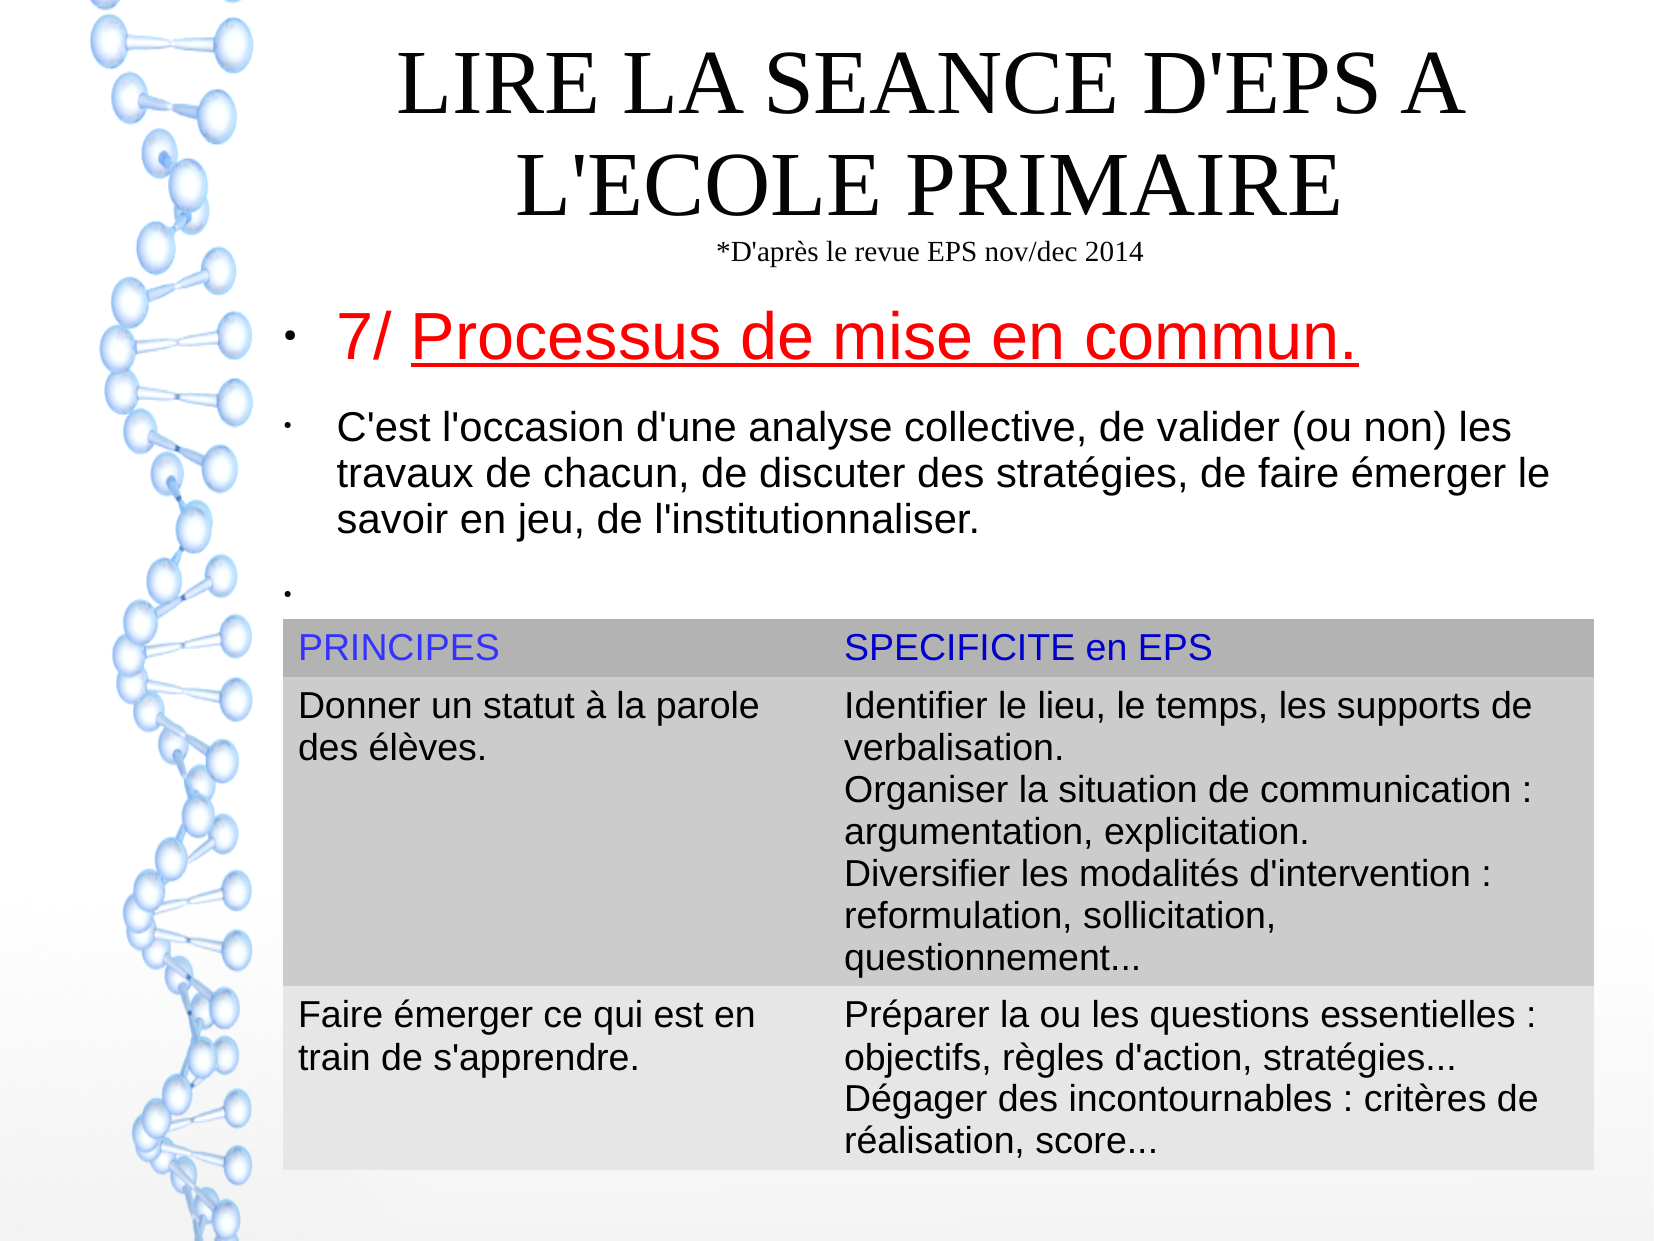

# LIRE LA SEANCE D'EPS A L'ECOLE PRIMAIRE *D'après le revue EPS nov/dec 2014
7/ Processus de mise en commun.
C'est l'occasion d'une analyse collective, de valider (ou non) les travaux de chacun, de discuter des stratégies, de faire émerger le savoir en jeu, de l'institutionnaliser.
| PRINCIPES | SPECIFICITE en EPS |
| --- | --- |
| Donner un statut à la parole des élèves. | Identifier le lieu, le temps, les supports de verbalisation. Organiser la situation de communication : argumentation, explicitation. Diversifier les modalités d'intervention : reformulation, sollicitation, questionnement... |
| Faire émerger ce qui est en train de s'apprendre. | Préparer la ou les questions essentielles : objectifs, règles d'action, stratégies... Dégager des incontournables : critères de réalisation, score... |